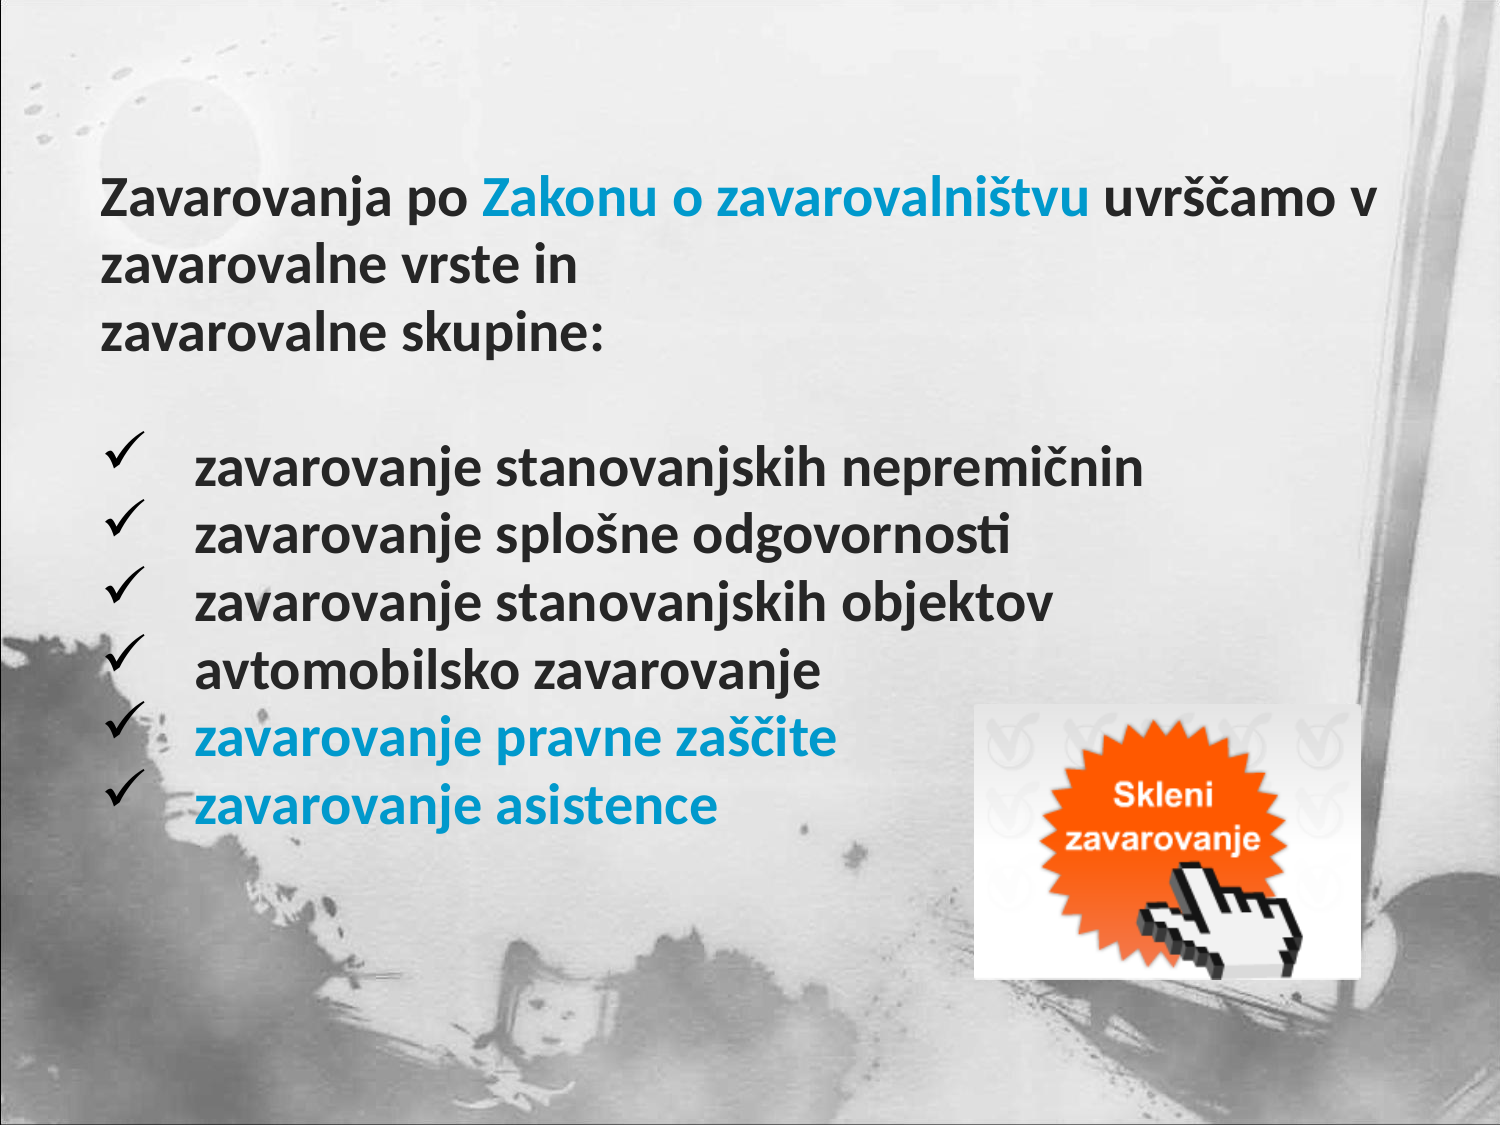

# Zavarovanja po Zakonu o zavarovalništvu uvrščamo v
zavarovalne vrste in
zavarovalne skupine:
zavarovanje stanovanjskih nepremičnin
zavarovanje splošne odgovornosti
zavarovanje stanovanjskih objektov
avtomobilsko zavarovanje
zavarovanje pravne zaščite
zavarovanje asistence